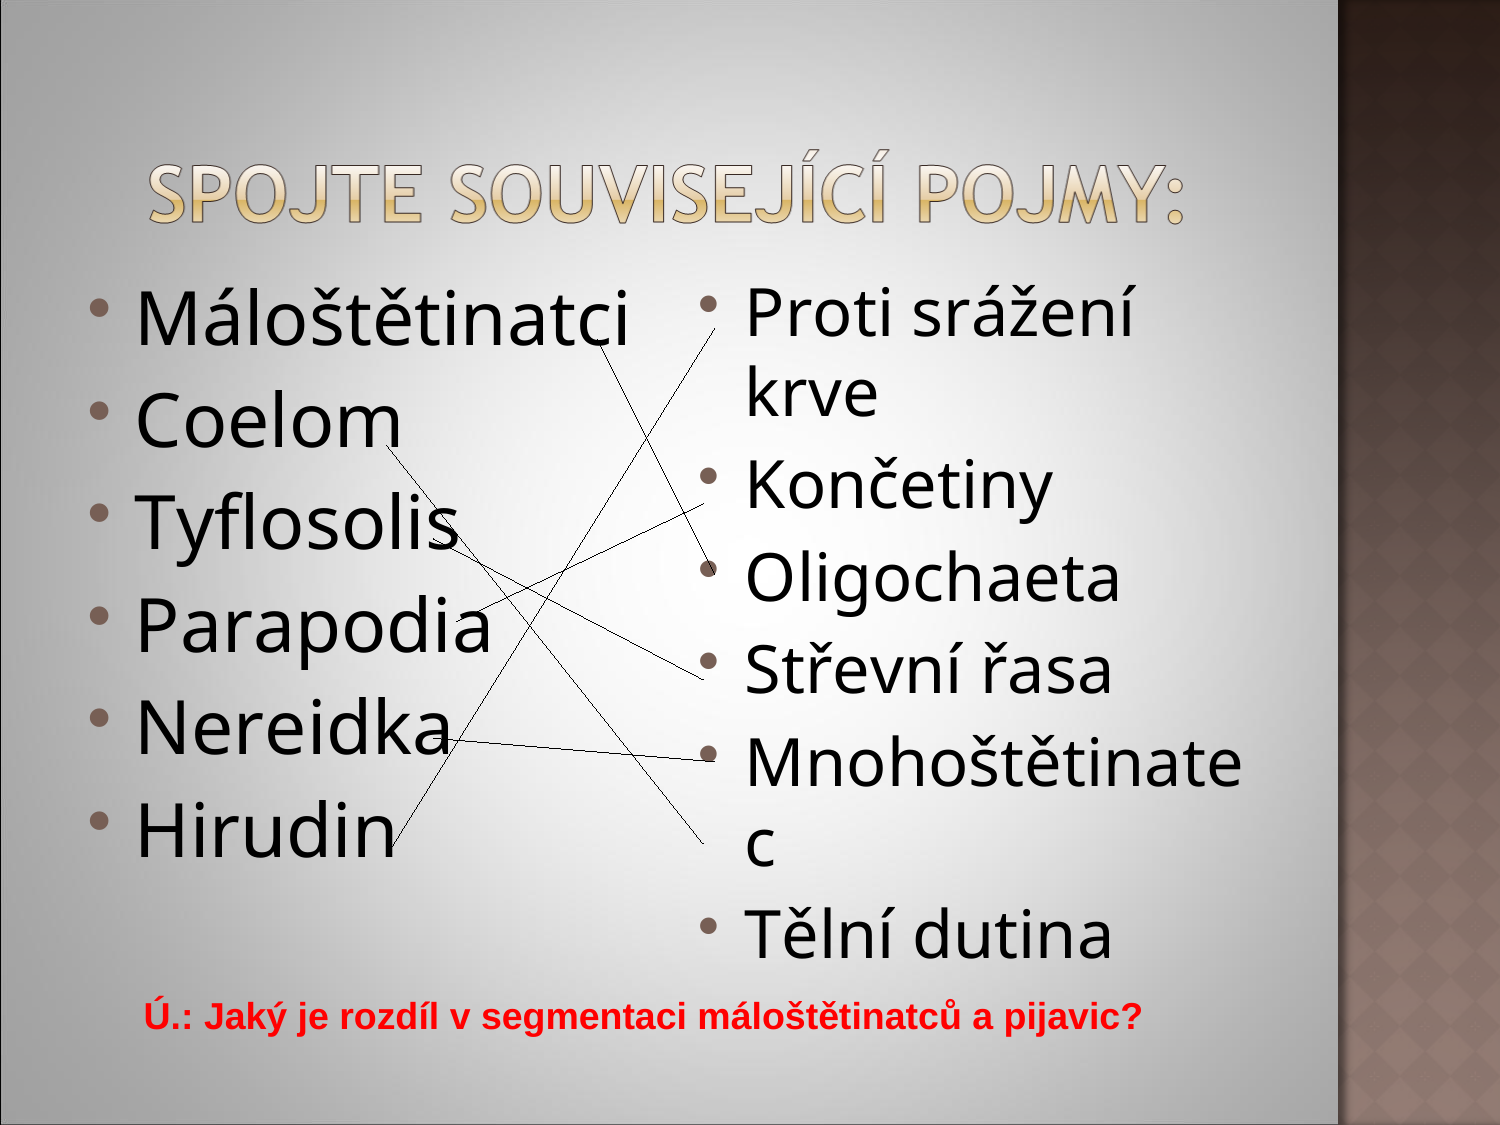

# Máloštětinatci
Coelom
Tyflosolis
Parapodia
Nereidka
Hirudin
Proti srážení krve
Končetiny
Oligochaeta
Střevní řasa
Mnohoštětinatec
Tělní dutina
Ú.: Jaký je rozdíl v segmentaci máloštětinatců a pijavic?